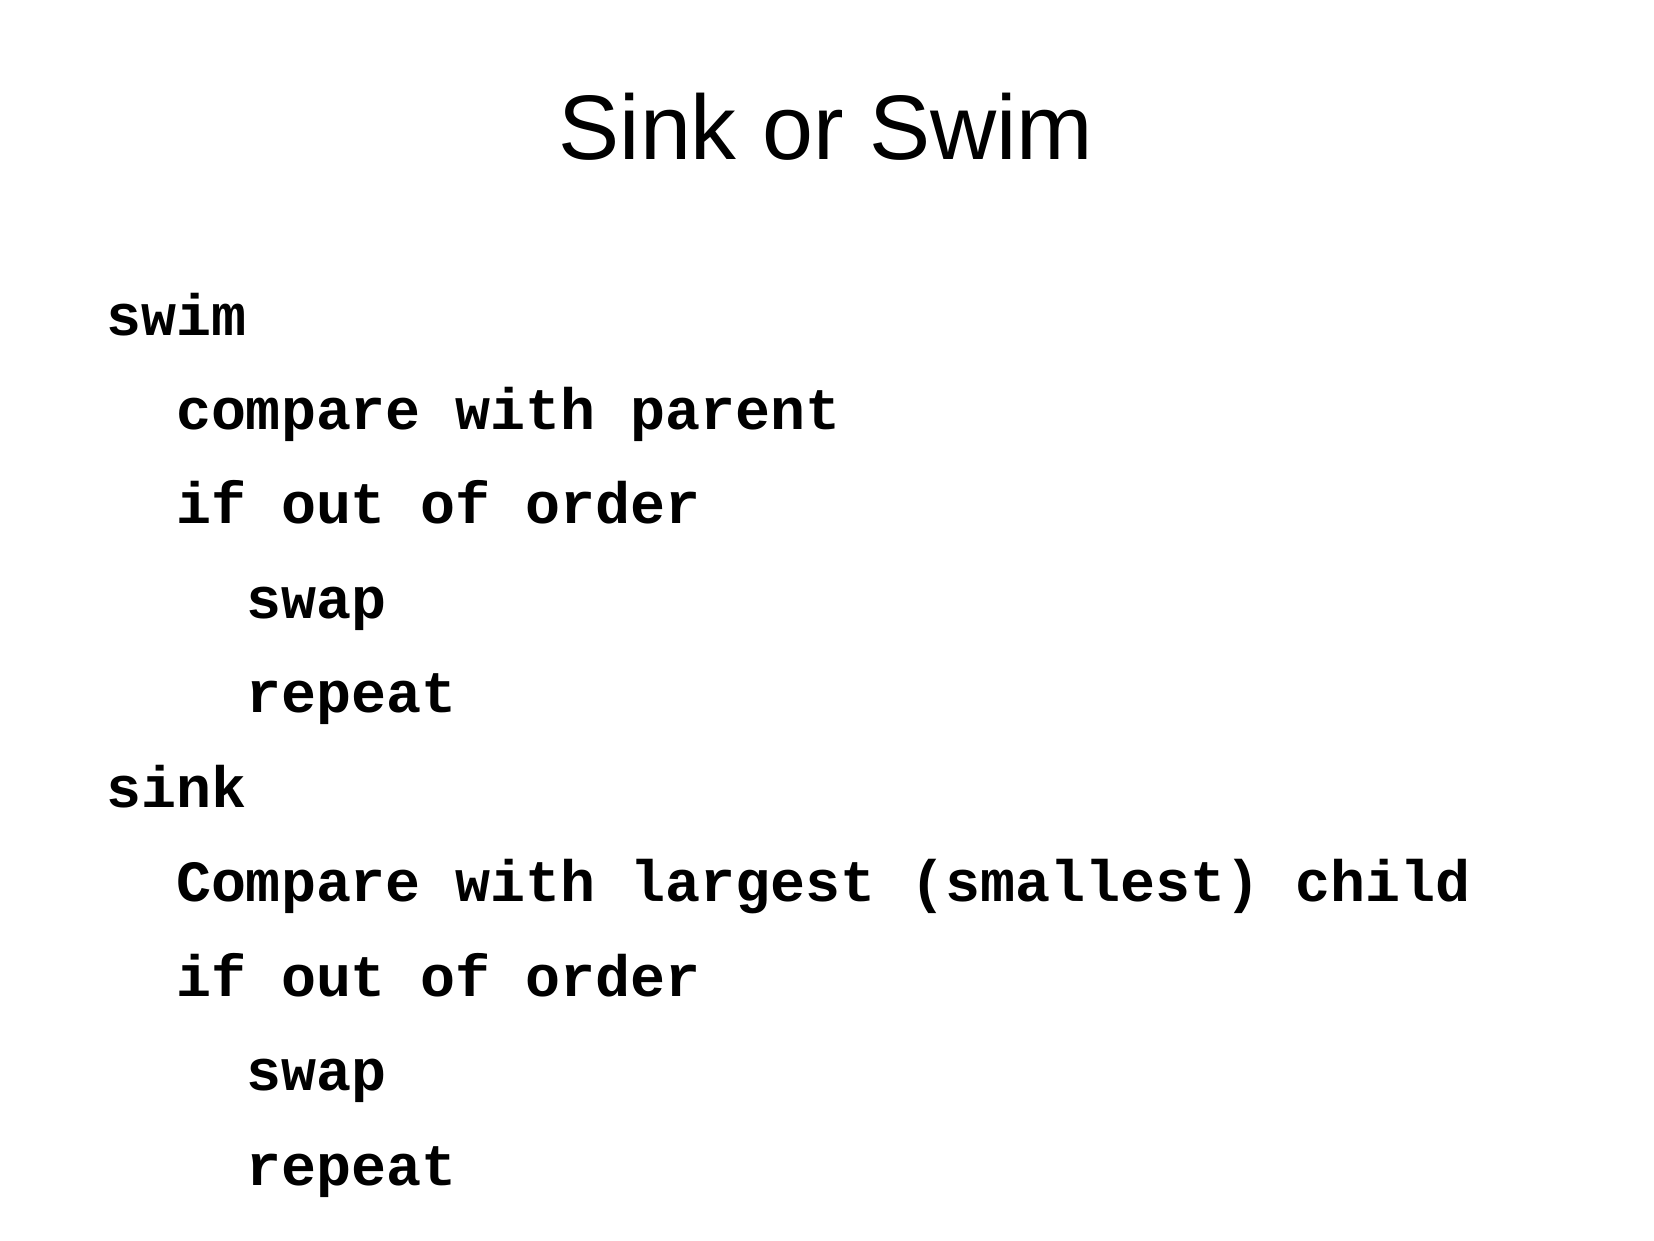

# Sink or Swim
swim
 compare with parent
 if out of order
 swap
 repeat
sink
 Compare with largest (smallest) child
 if out of order
 swap
 repeat